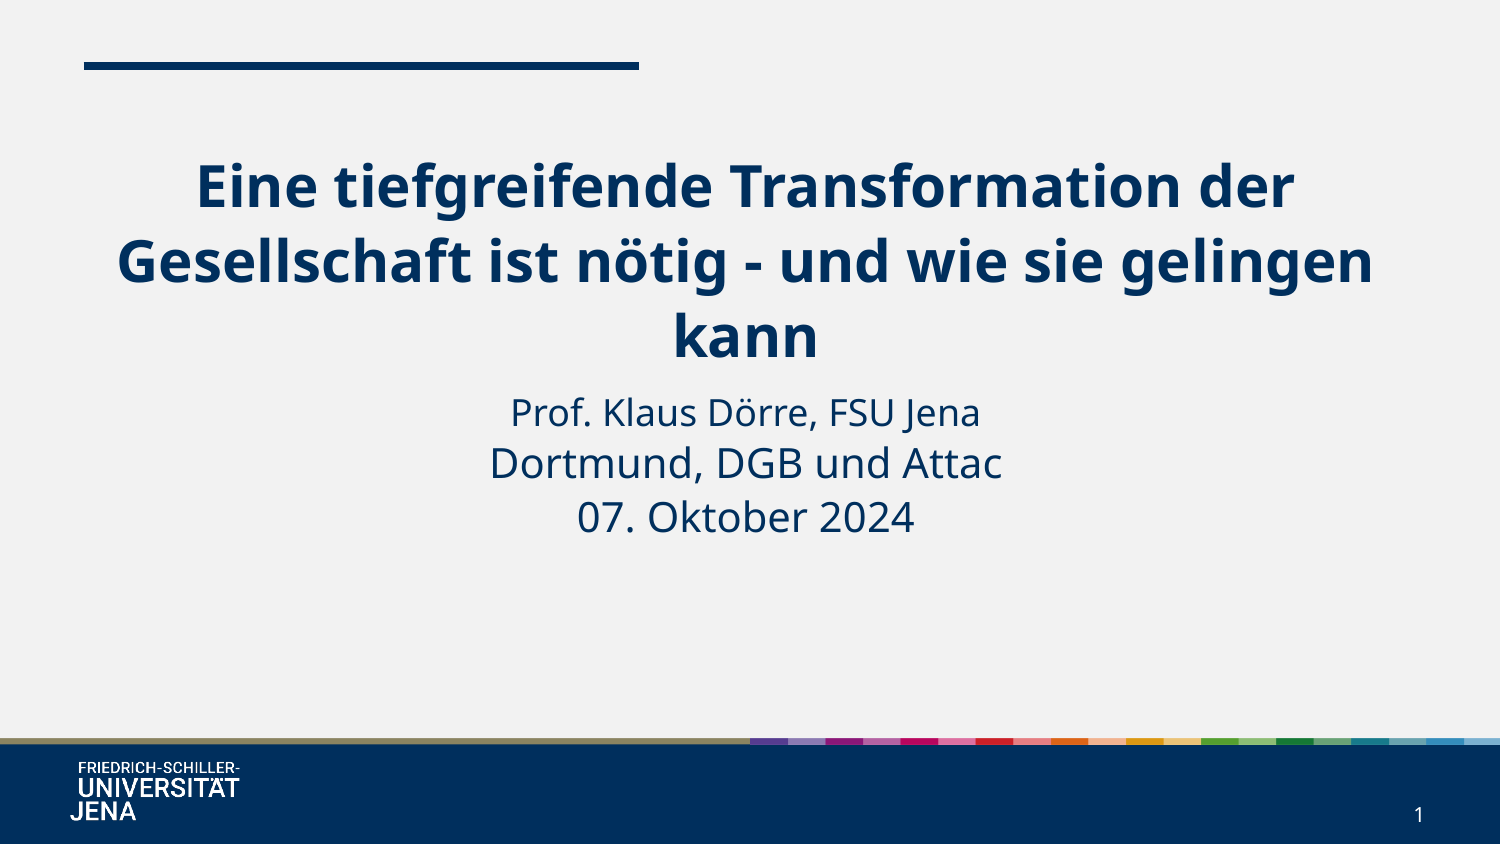

Eine tiefgreifende Transformation der Gesellschaft ist nötig - und wie sie gelingen kann
Prof. Klaus Dörre, FSU Jena
Dortmund, DGB und Attac
07. Oktober 2024